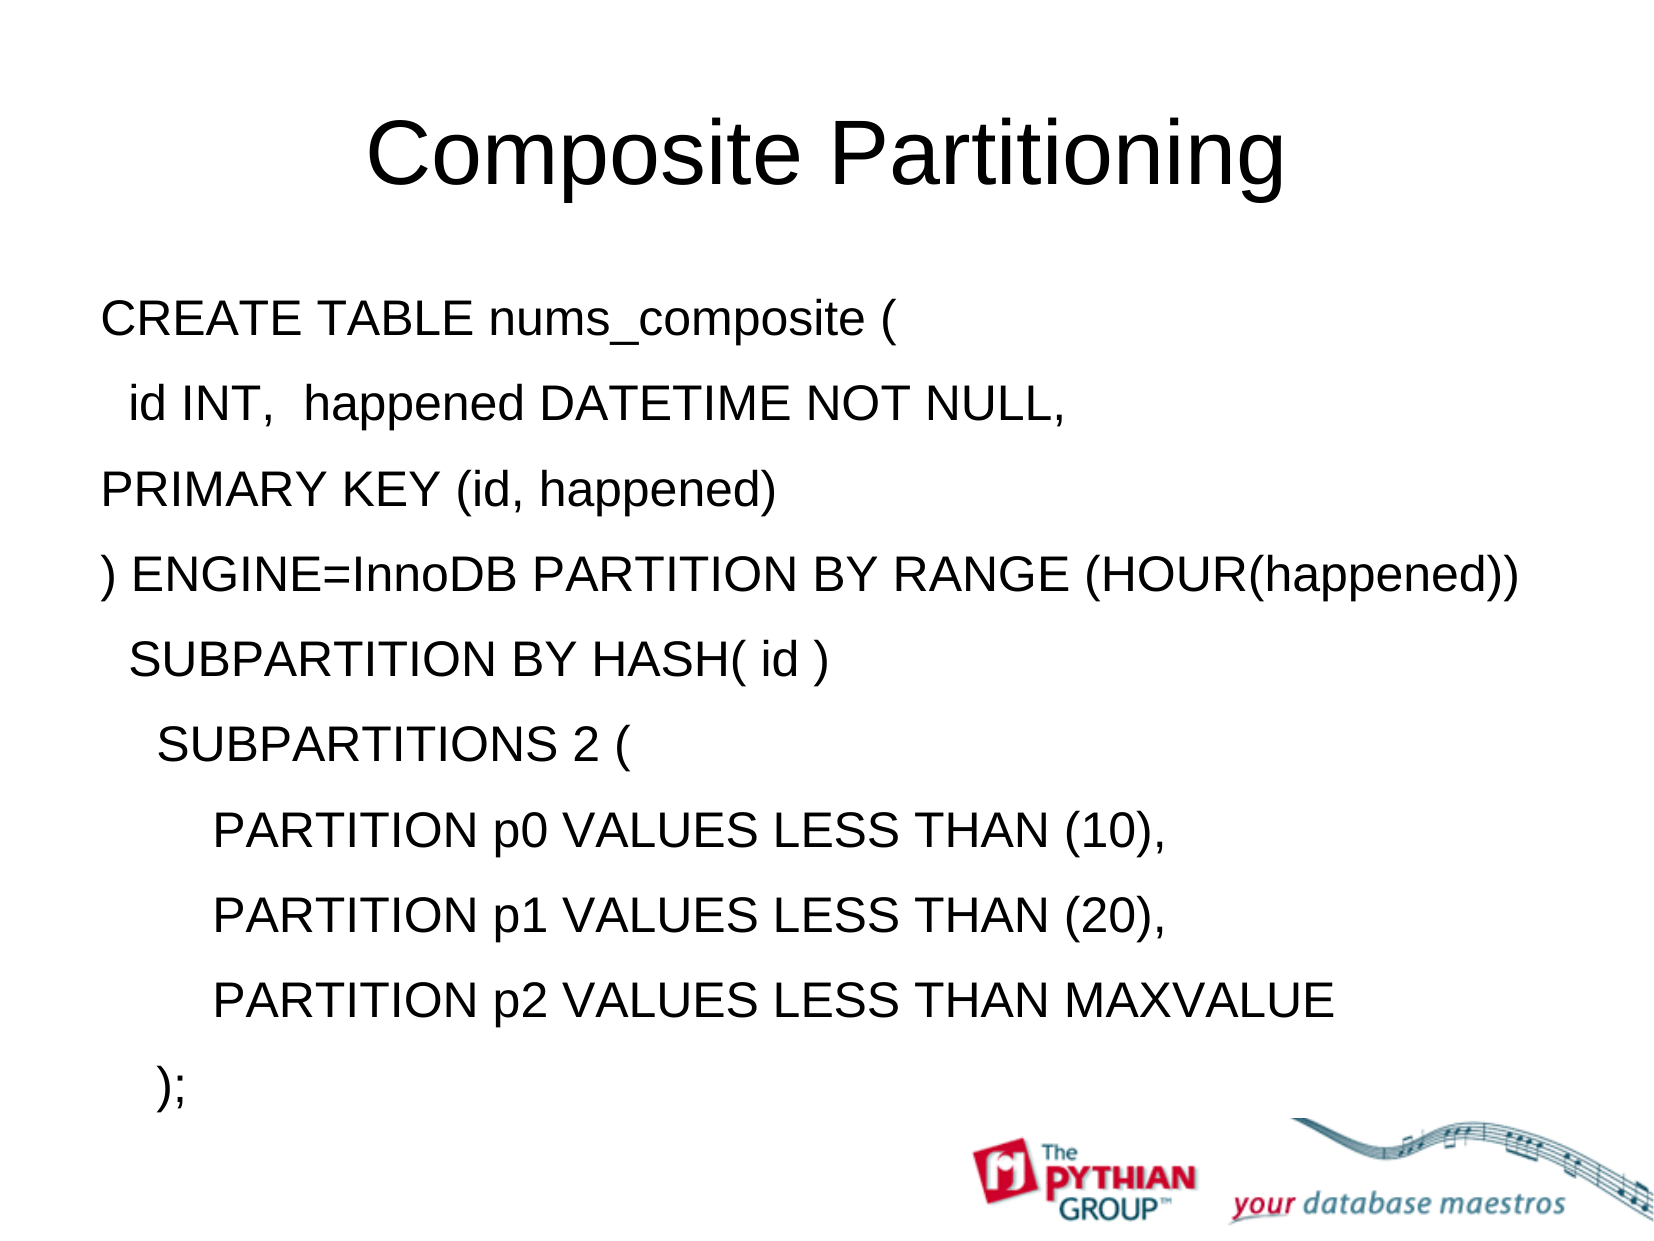

# Composite Partitioning
CREATE TABLE nums_composite (
 id INT, happened DATETIME NOT NULL,
PRIMARY KEY (id, happened)
) ENGINE=InnoDB PARTITION BY RANGE (HOUR(happened))
 SUBPARTITION BY HASH( id )
 SUBPARTITIONS 2 (
 PARTITION p0 VALUES LESS THAN (10),
 PARTITION p1 VALUES LESS THAN (20),
 PARTITION p2 VALUES LESS THAN MAXVALUE
 );